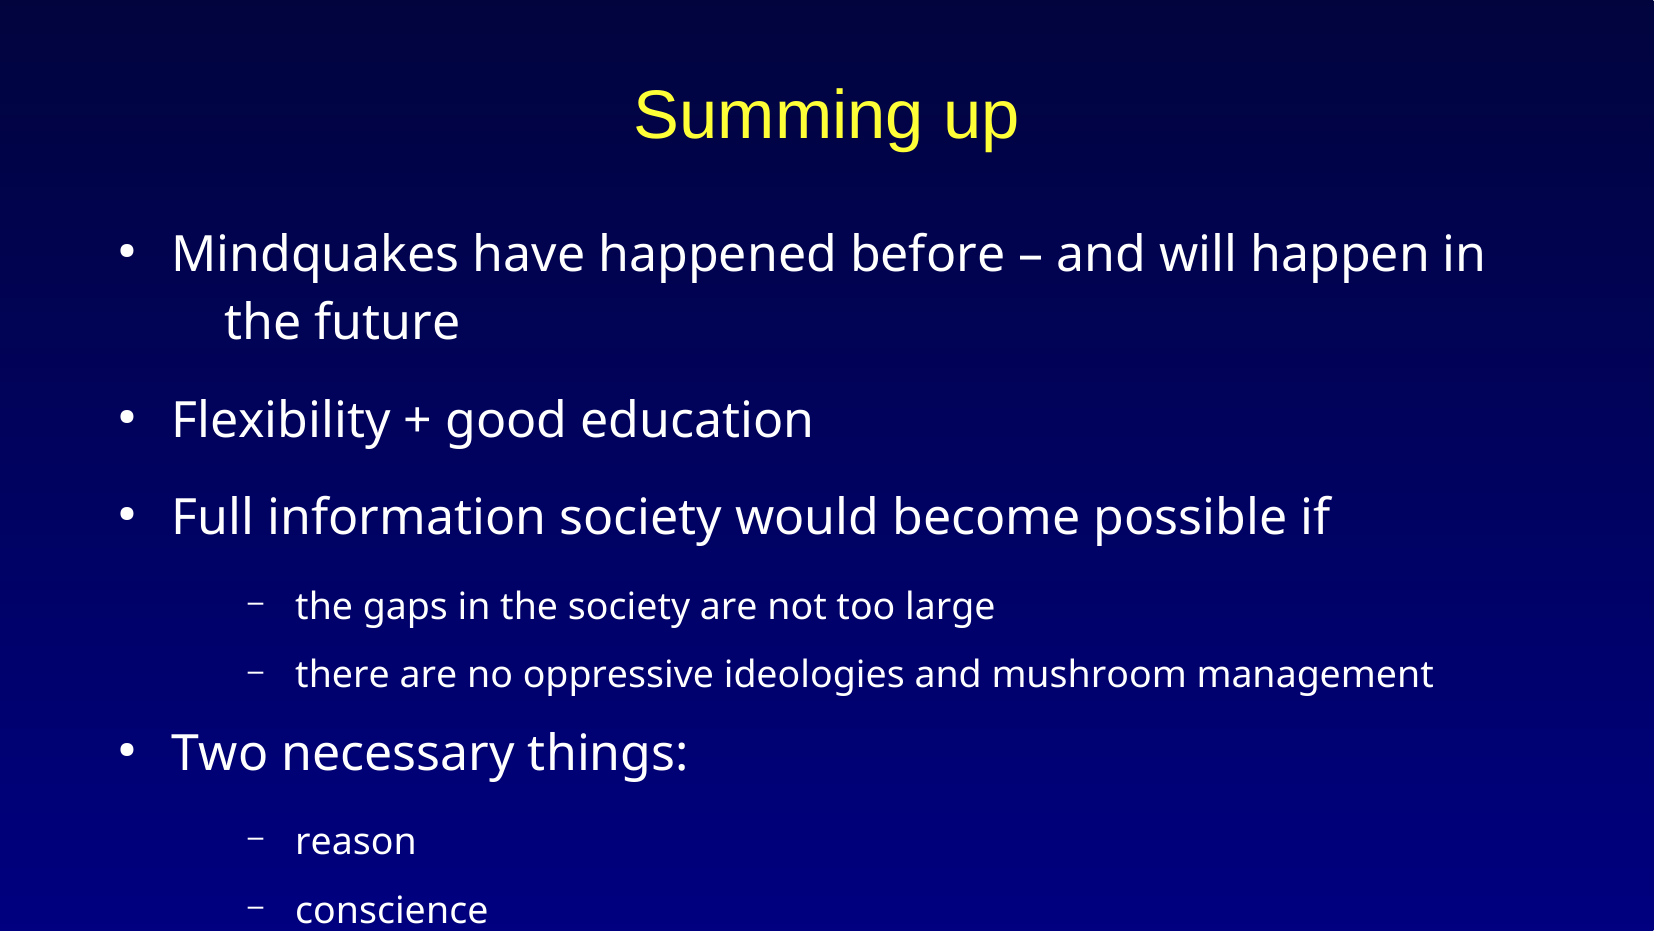

# Summing up
Mindquakes have happened before – and will happen in the future
Flexibility + good education
Full information society would become possible if
the gaps in the society are not too large
there are no oppressive ideologies and mushroom management
Two necessary things:
reason
conscience